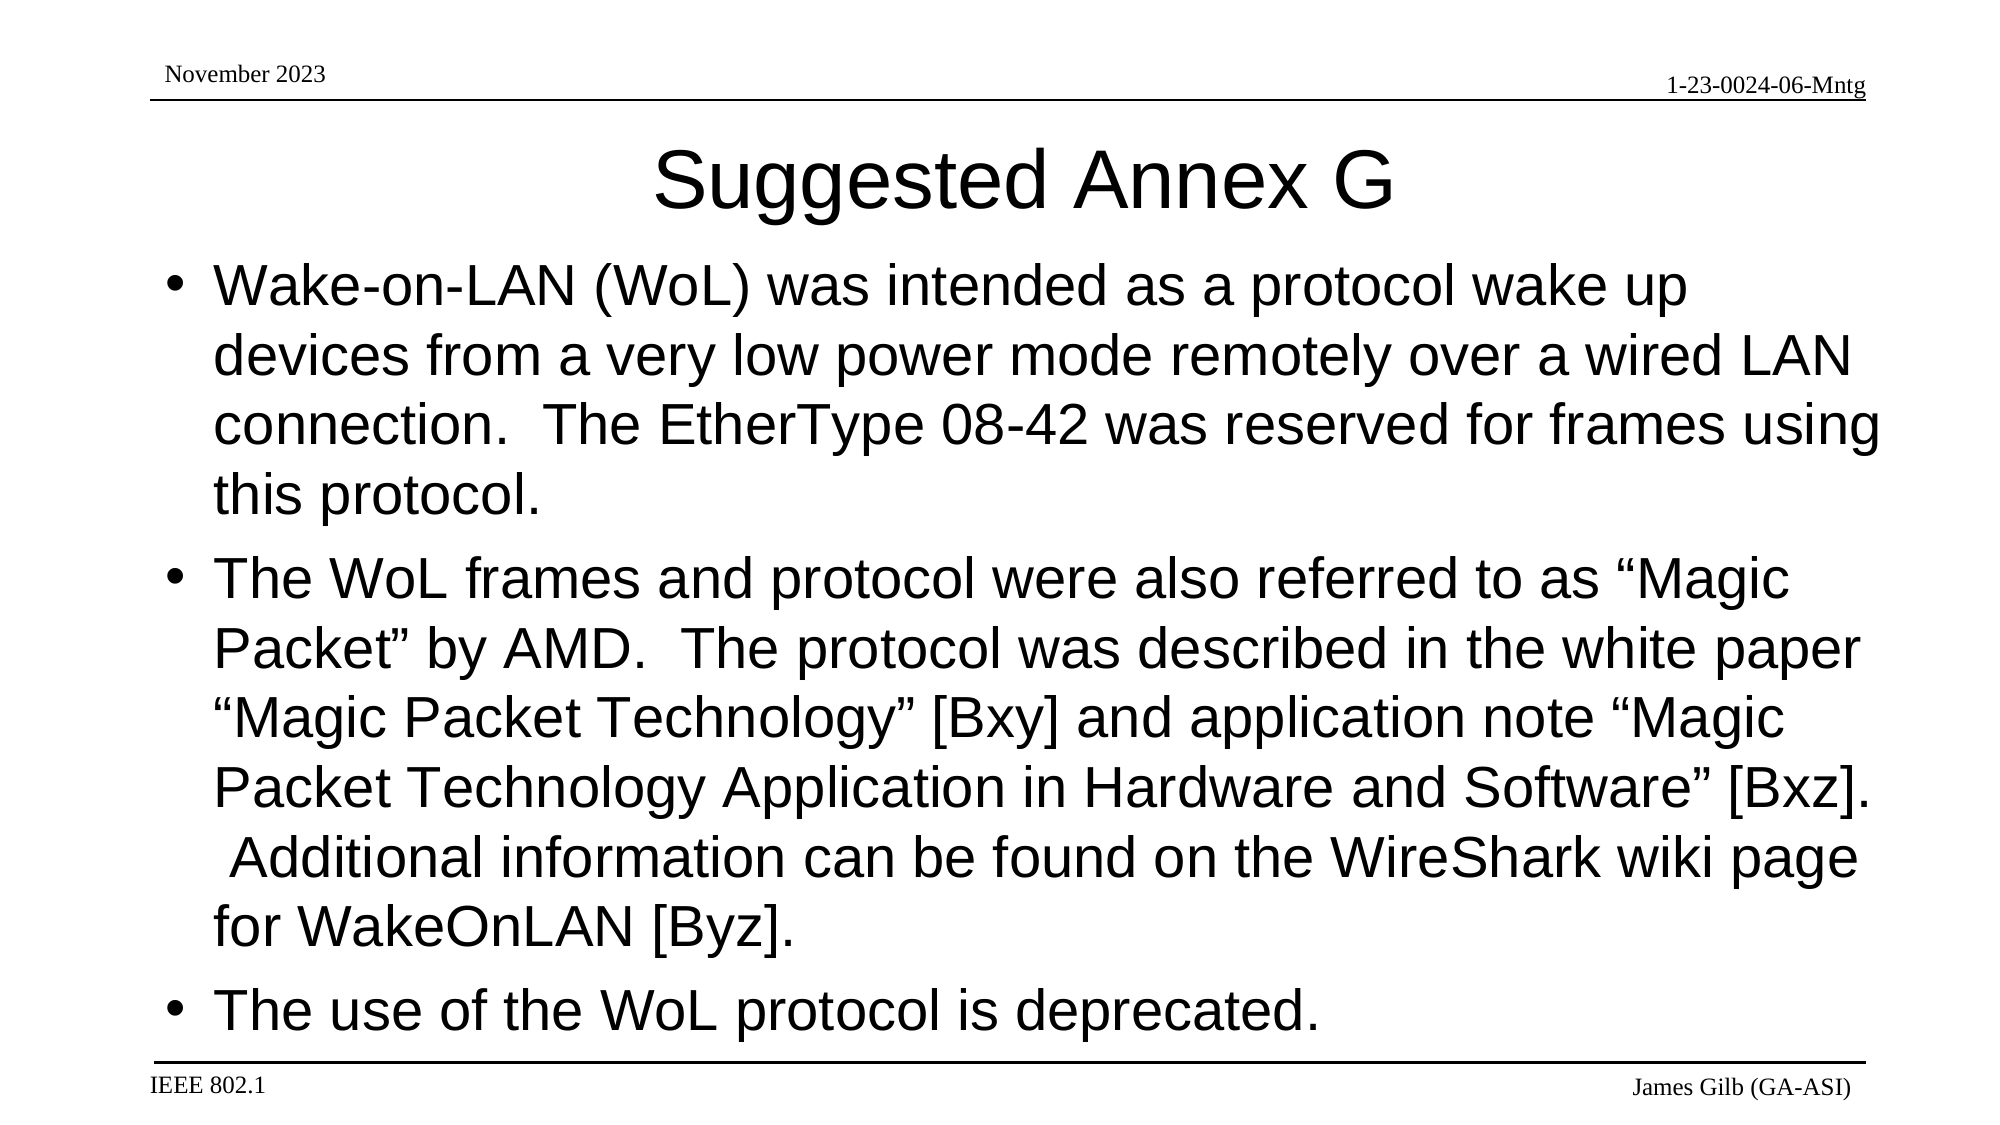

# Suggested Annex G
Wake-on-LAN (WoL) was intended as a protocol wake up devices from a very low power mode remotely over a wired LAN connection. The EtherType 08-42 was reserved for frames using this protocol.
The WoL frames and protocol were also referred to as “Magic Packet” by AMD. The protocol was described in the white paper “Magic Packet Technology” [Bxy] and application note “Magic Packet Technology Application in Hardware and Software” [Bxz]. Additional information can be found on the WireShark wiki page for WakeOnLAN [Byz].
The use of the WoL protocol is deprecated.